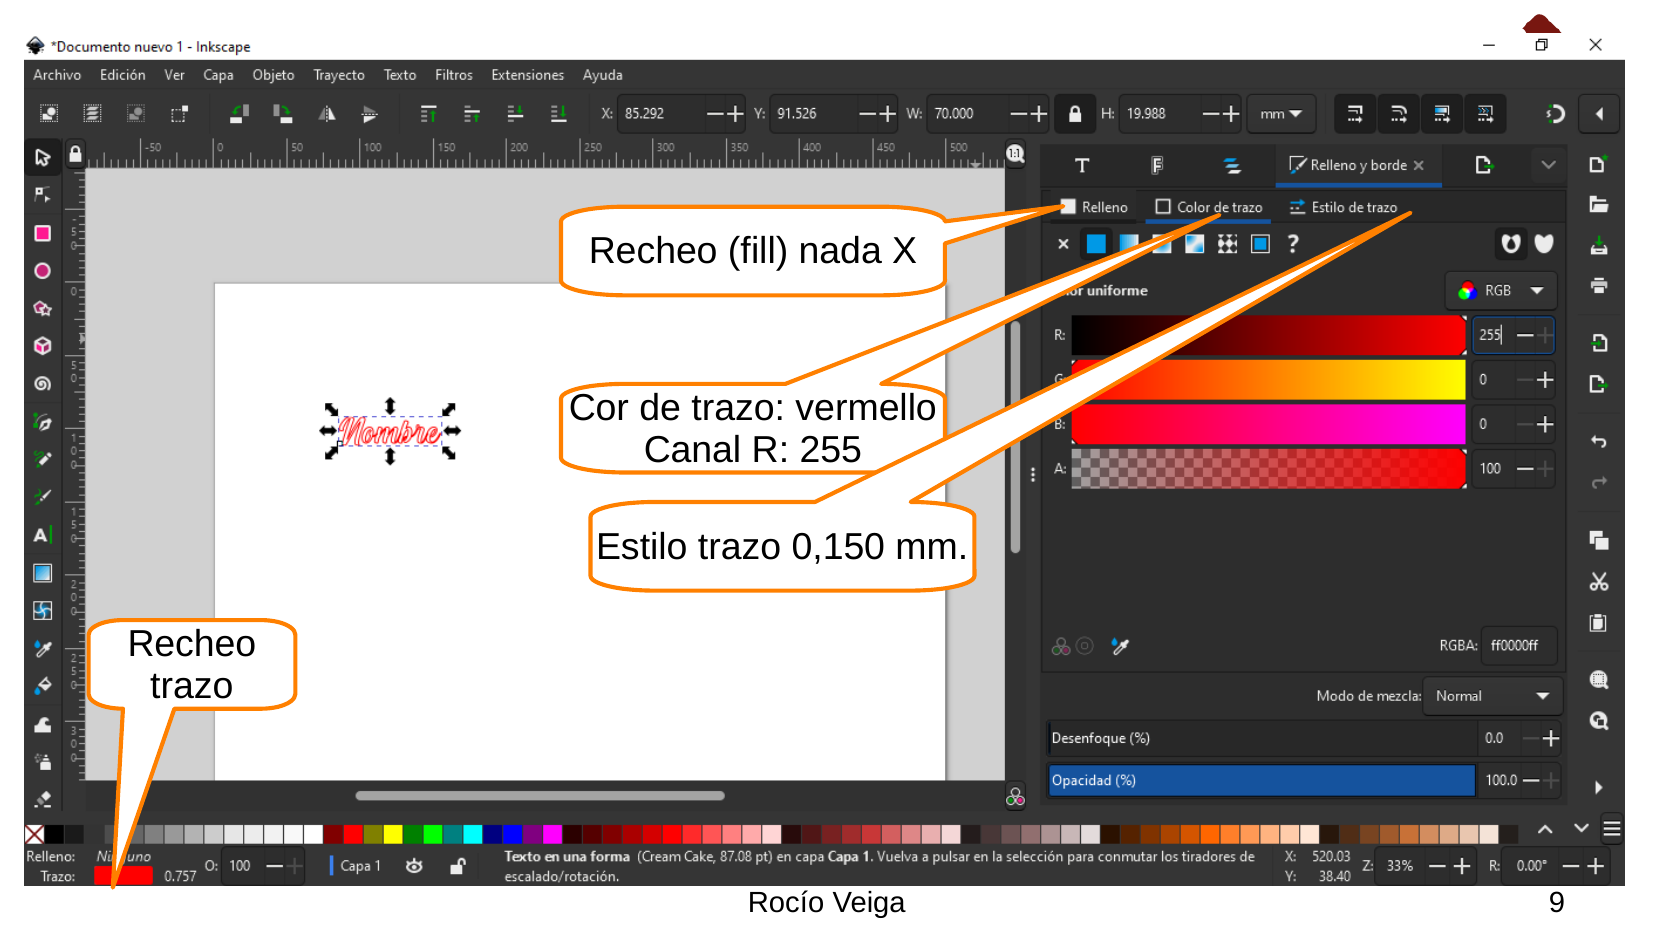

#
Recheo (fill) nada X
Cor de trazo: vermello
Canal R: 255
Estilo trazo 0,150 mm.
Recheo
trazo
Rocío Veiga
9